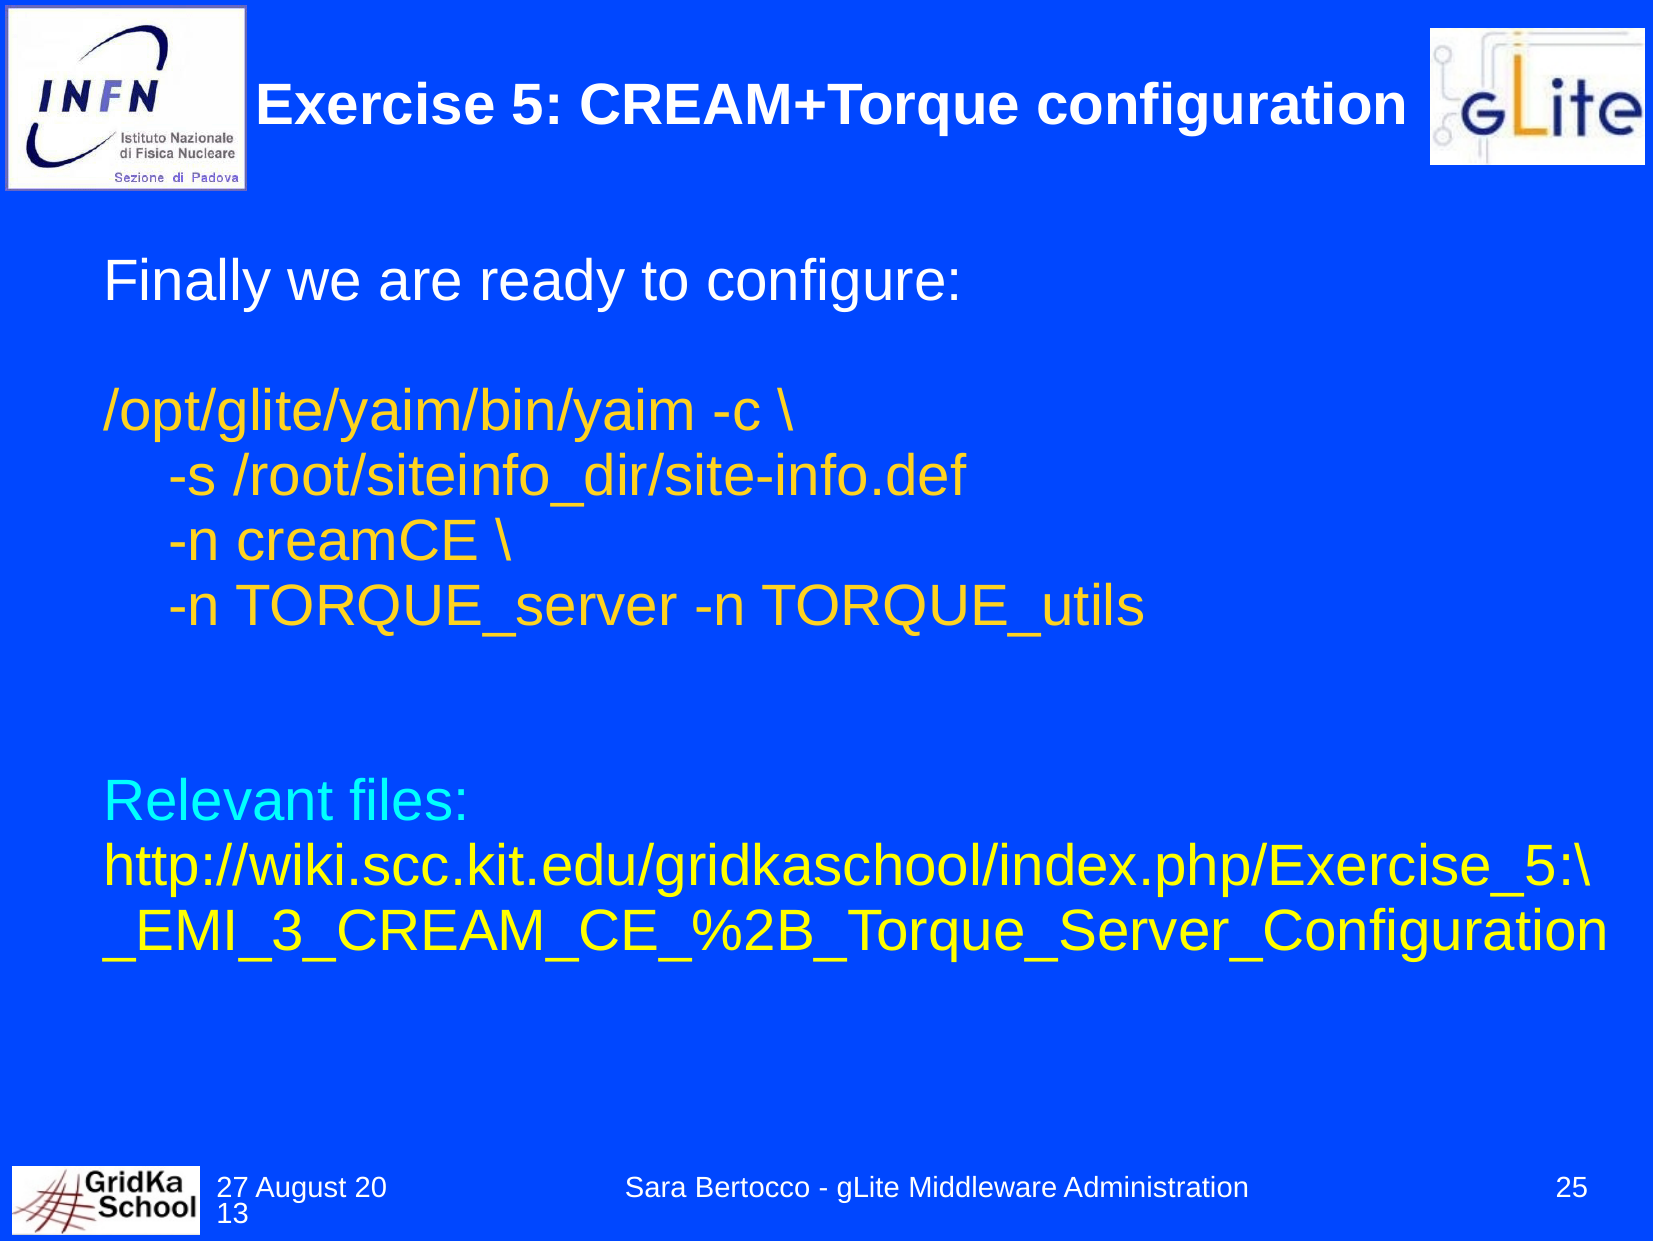

# Exercise 5: CREAM+Torque configuration
Finally we are ready to configure:
/opt/glite/yaim/bin/yaim -c \
 -s /root/siteinfo_dir/site-info.def
 -n creamCE \
 -n TORQUE_server -n TORQUE_utils
Relevant files:
http://wiki.scc.kit.edu/gridkaschool/index.php/Exercise_5:\
_EMI_3_CREAM_CE_%2B_Torque_Server_Configuration
27 August 2013
Sara Bertocco - gLite Middleware Administration
25